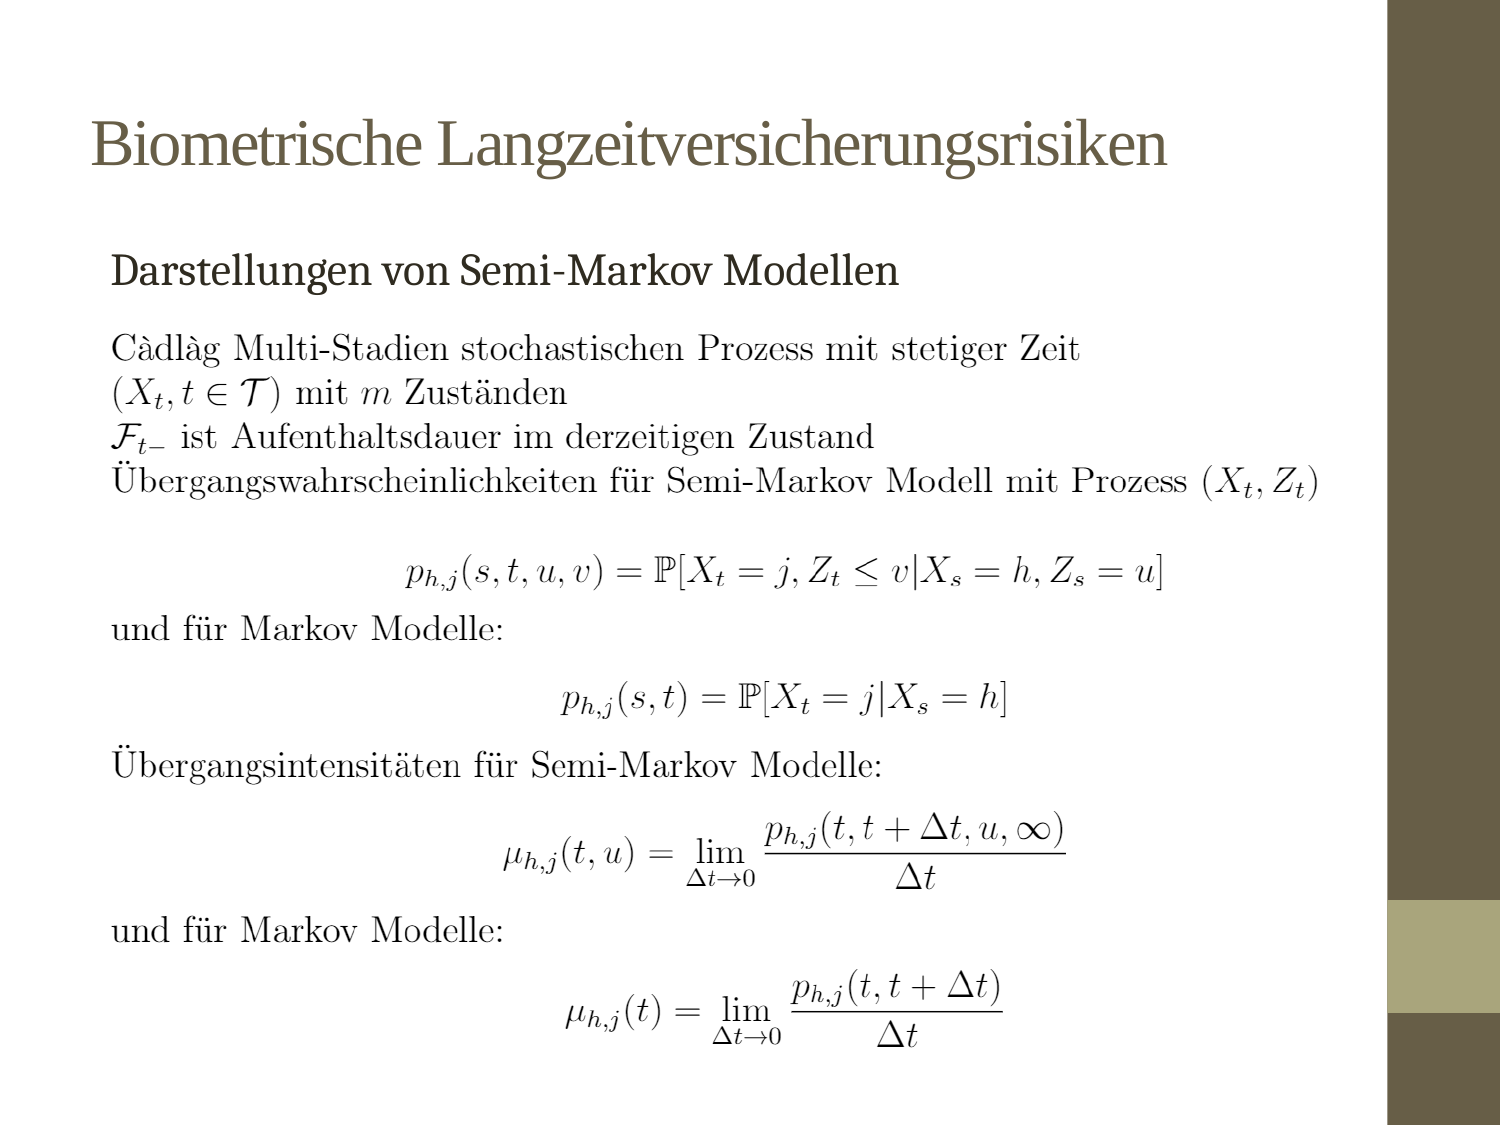

# Biometrische Langzeitversicherungsrisiken
Darstellungen von Semi-Markov Modellen